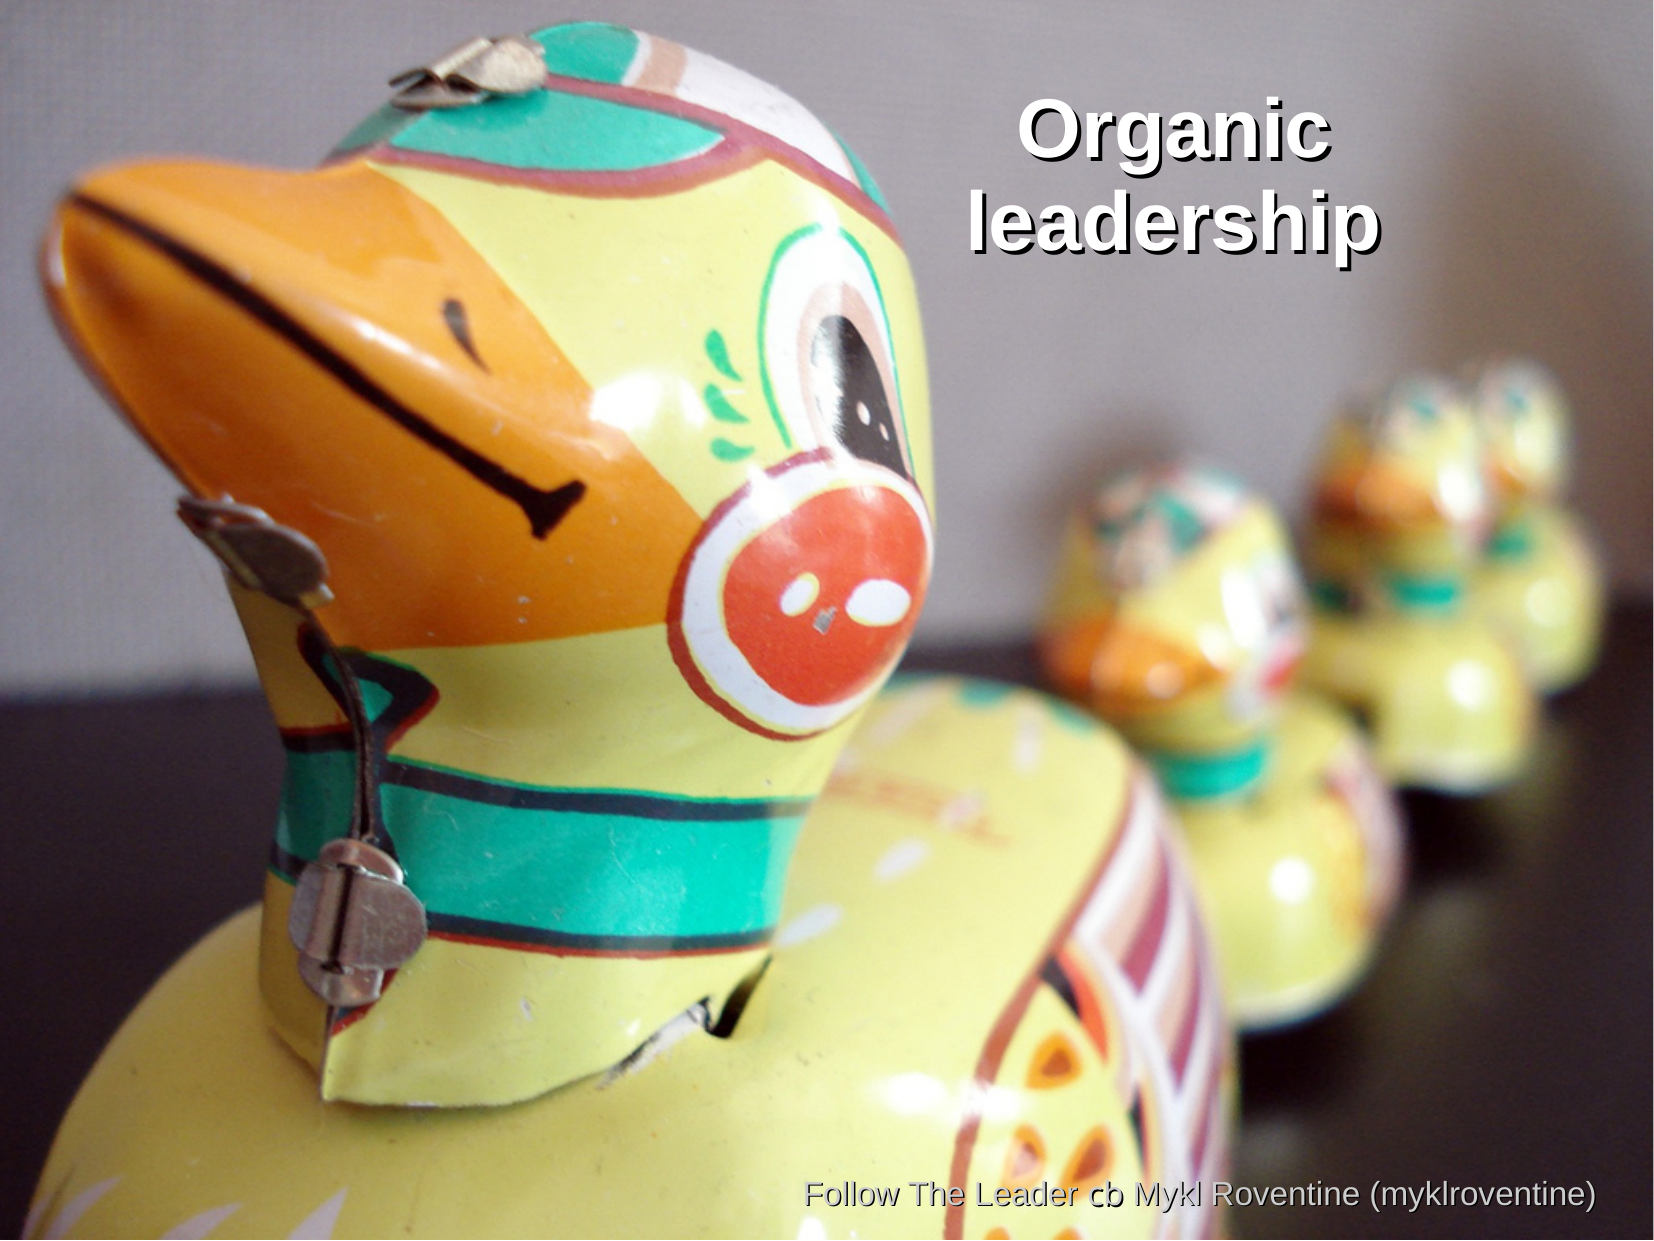

Organic leadership
Follow The Leader cb Mykl Roventine (myklroventine)